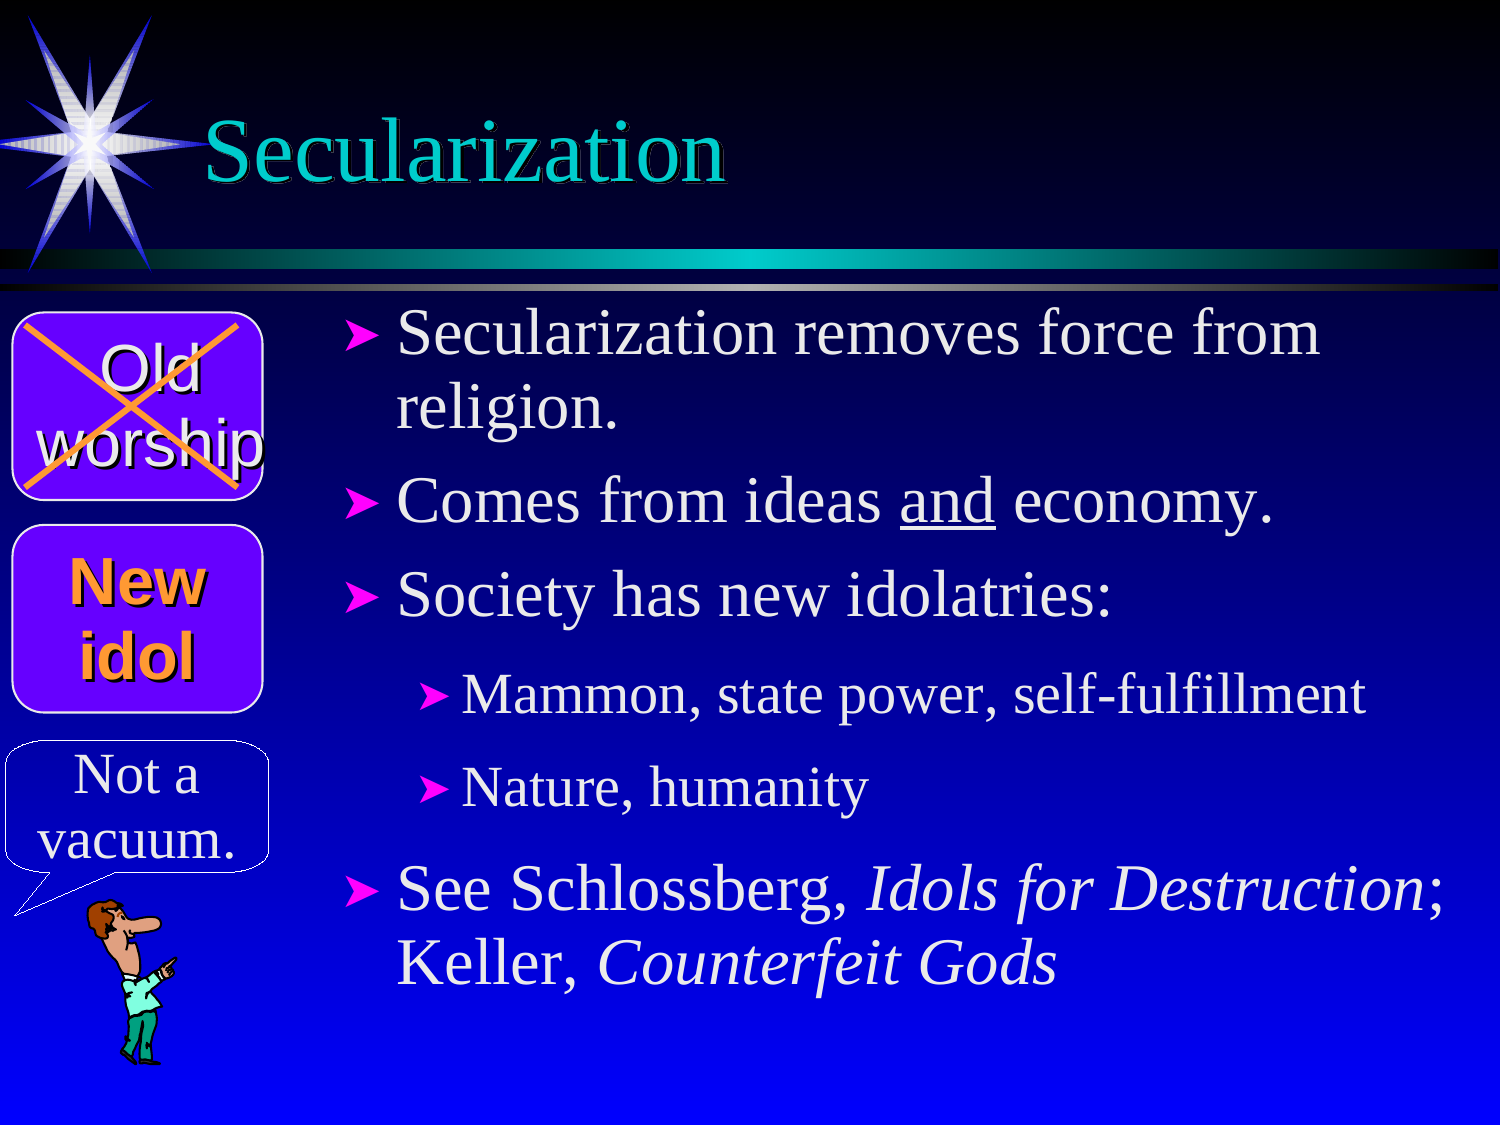

# Secularization
Secularization removes force from religion.
Comes from ideas and economy.
Society has new idolatries:
Mammon, state power, self-fulfillment
Nature, humanity
See Schlossberg, Idols for Destruction;
Keller, Counterfeit Gods
Old
worship
New
idol
Not a
vacuum.